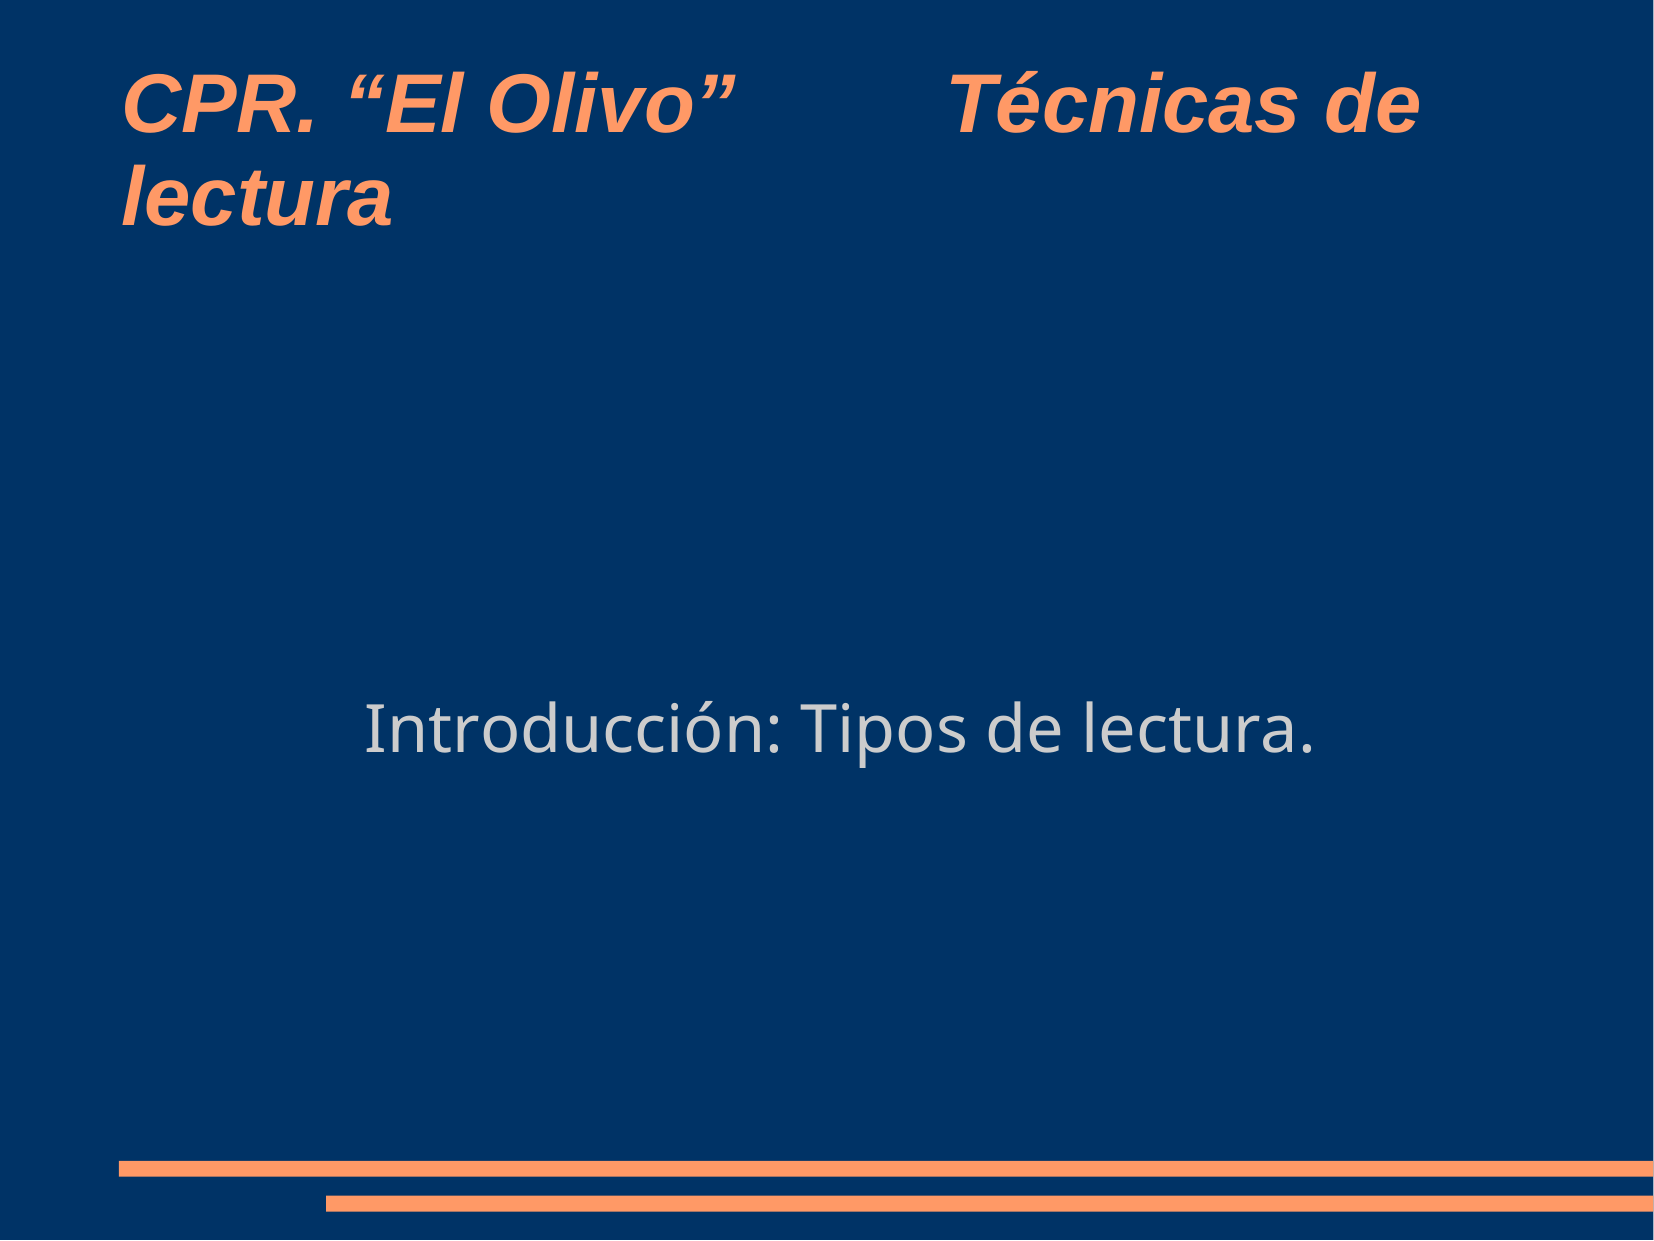

# CPR. “El Olivo” Técnicas de lectura
Introducción: Tipos de lectura.